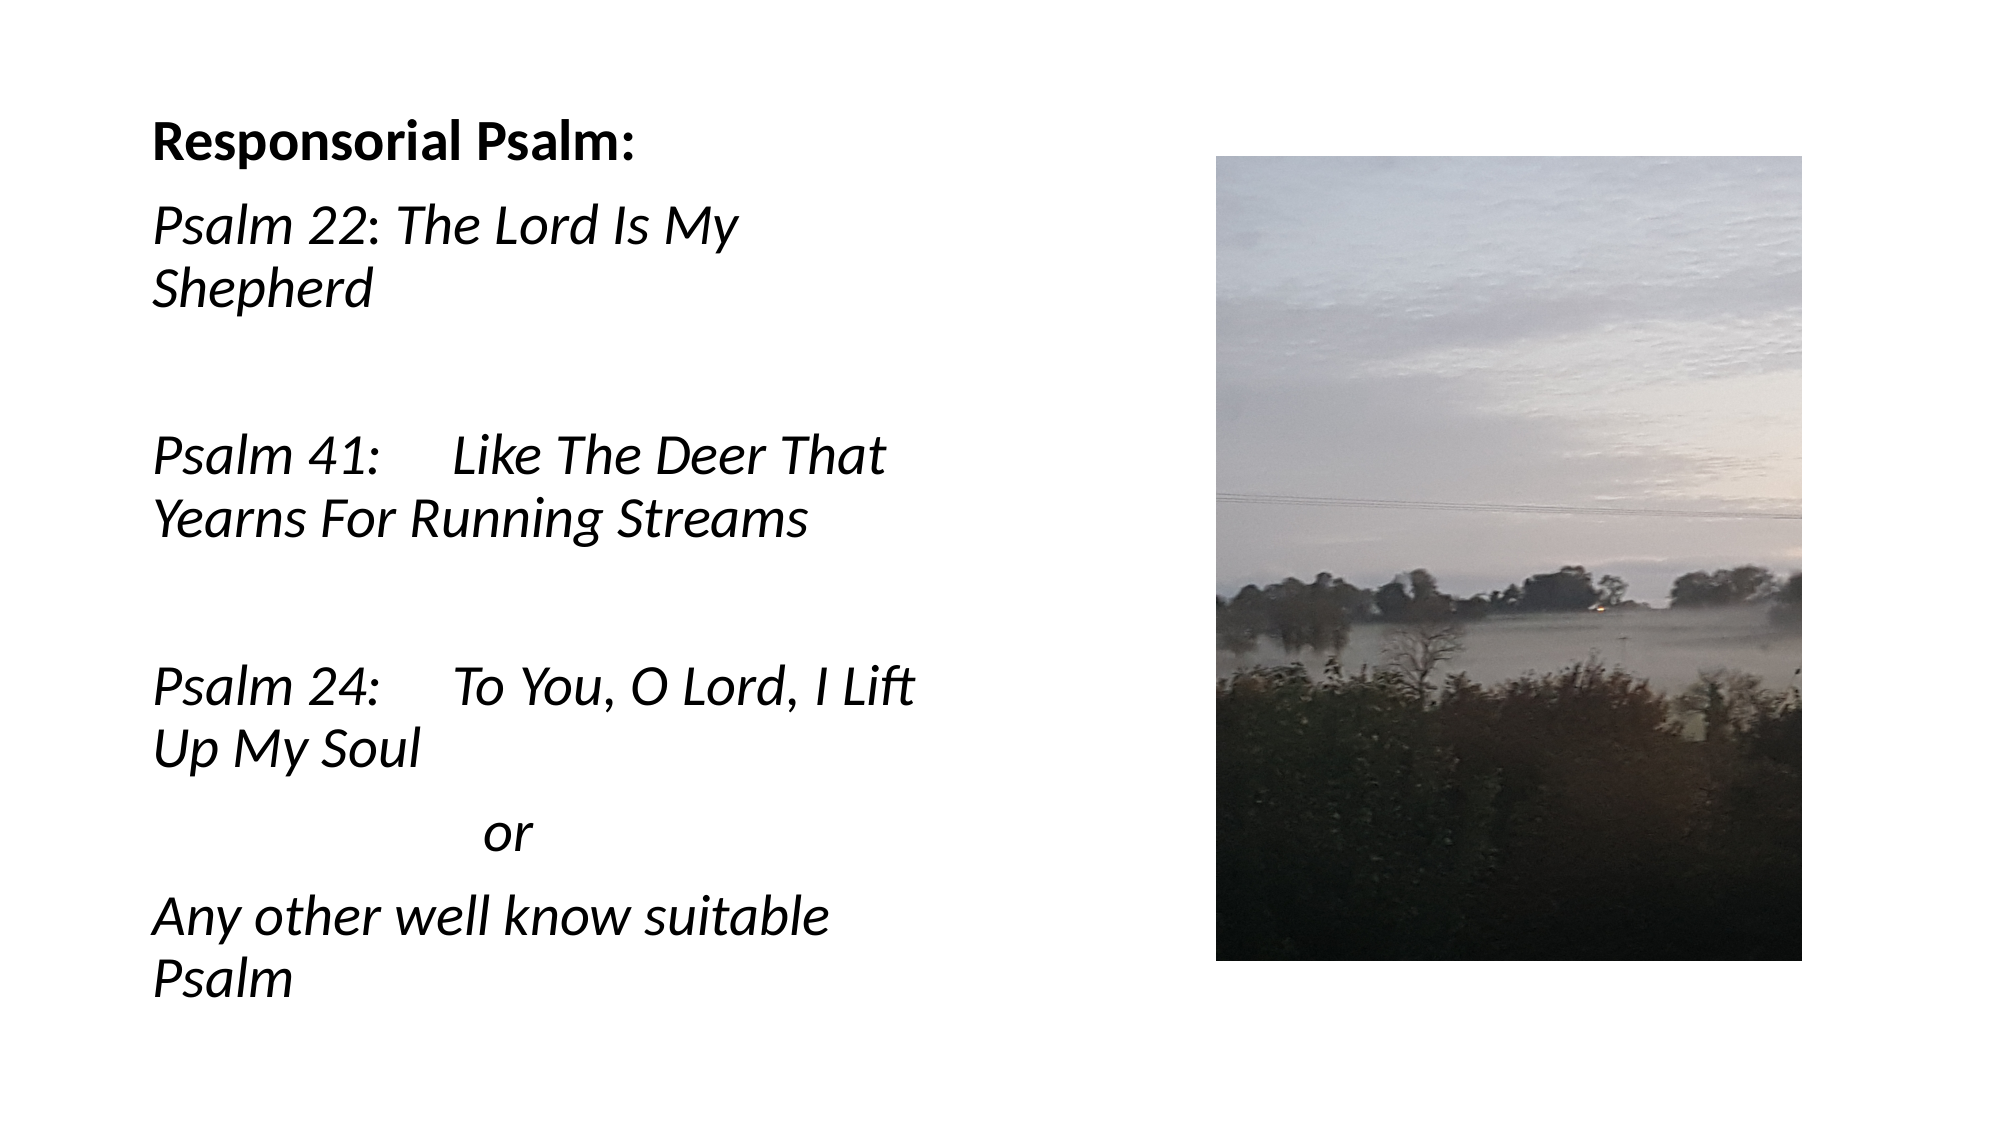

# Responsorial Psalm:
Psalm 22: The Lord Is My Shepherd
Psalm 41: 	Like The Deer That Yearns For Running Streams
Psalm 24: 	To You, O Lord, I Lift Up My Soul
 or
Any other well know suitable Psalm